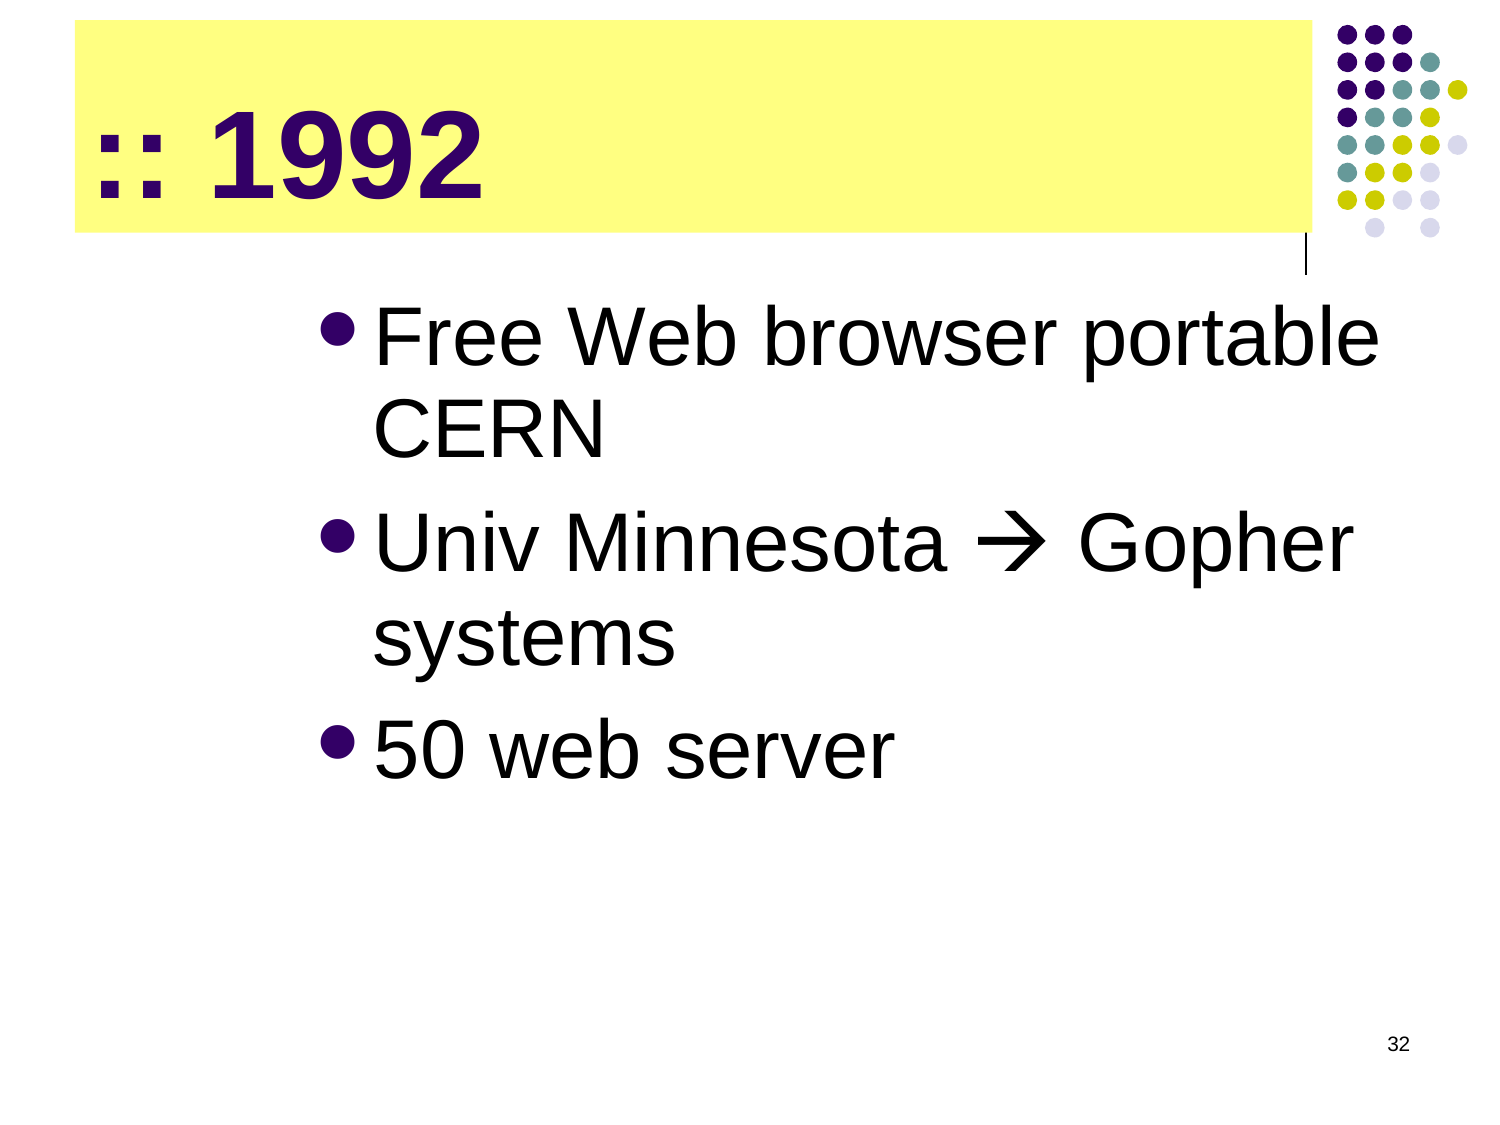

# :: 1992
Free Web browser portable CERN
Univ Minnesota  Gopher systems
50 web server
32